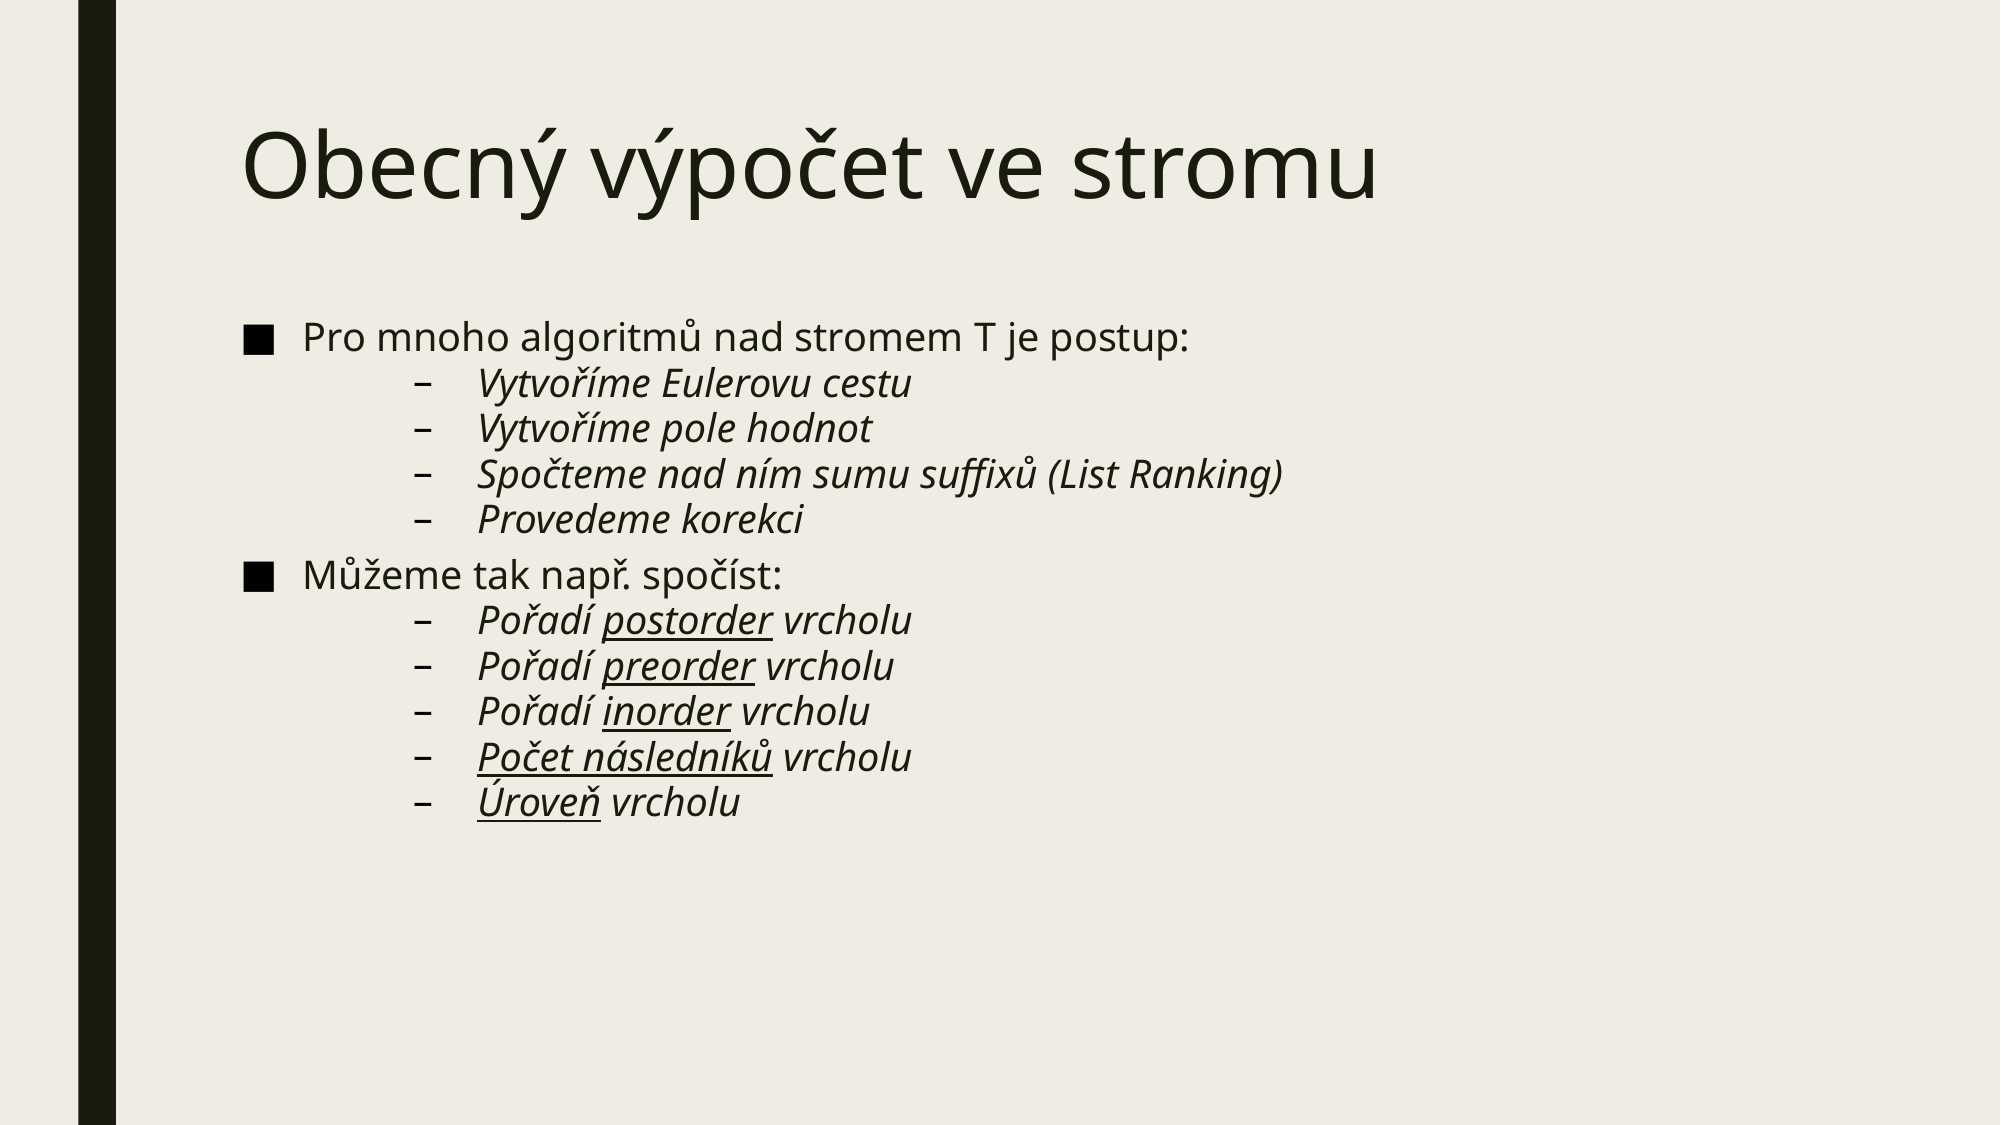

# Obecný výpočet ve stromu
Pro mnoho algoritmů nad stromem T je postup:
Vytvoříme Eulerovu cestu
Vytvoříme pole hodnot
Spočteme nad ním sumu suffixů (List Ranking)
Provedeme korekci
Můžeme tak např. spočíst:
Pořadí postorder vrcholu
Pořadí preorder vrcholu
Pořadí inorder vrcholu
Počet následníků vrcholu
Úroveň vrcholu